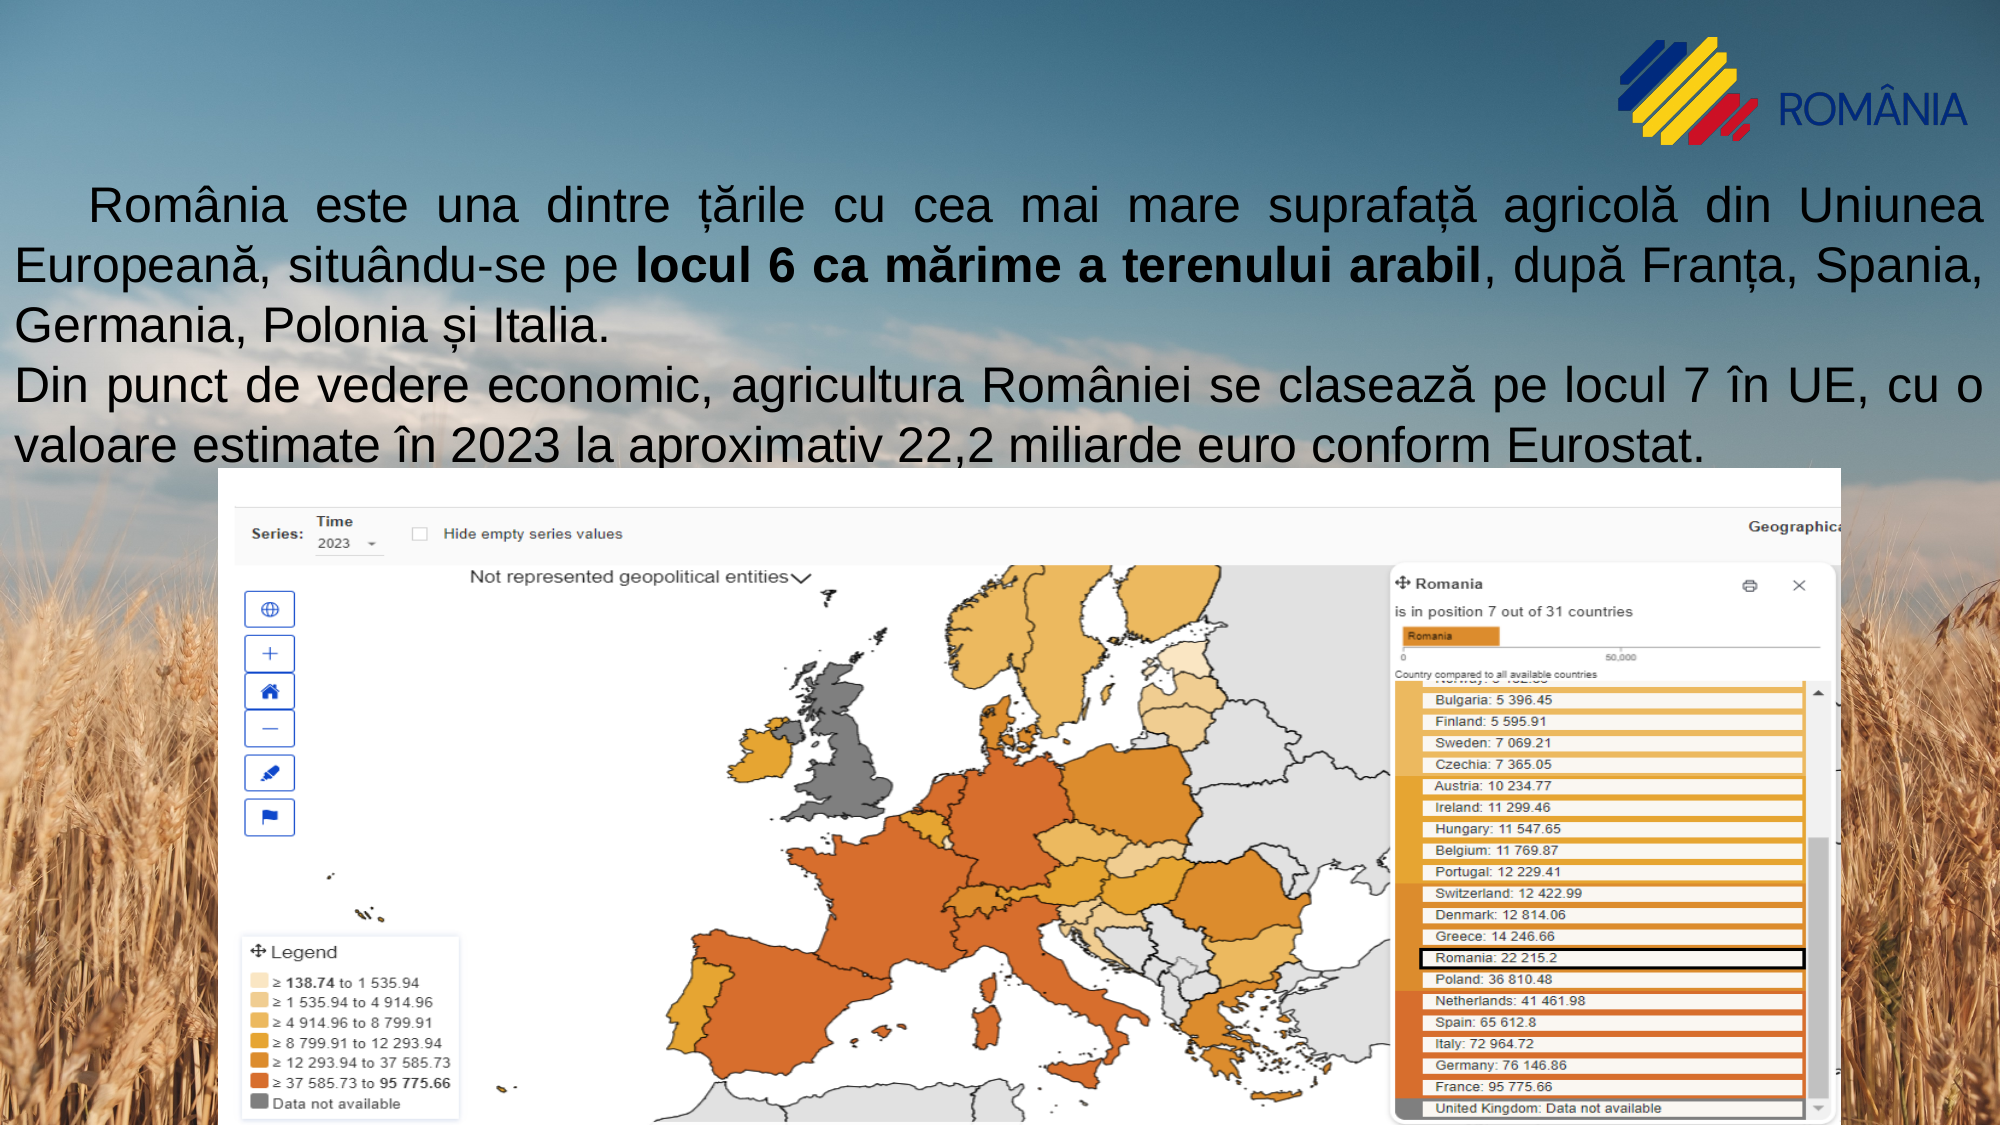

România este una dintre țările cu cea mai mare suprafață agricolă din Uniunea Europeană, situându-se pe locul 6 ca mărime a terenului arabil, după Franța, Spania, Germania, Polonia și Italia.
Din punct de vedere economic, agricultura României se clasează pe locul 7 în UE, cu o valoare estimate în 2023 la aproximativ 22,2 miliarde euro conform Eurostat.